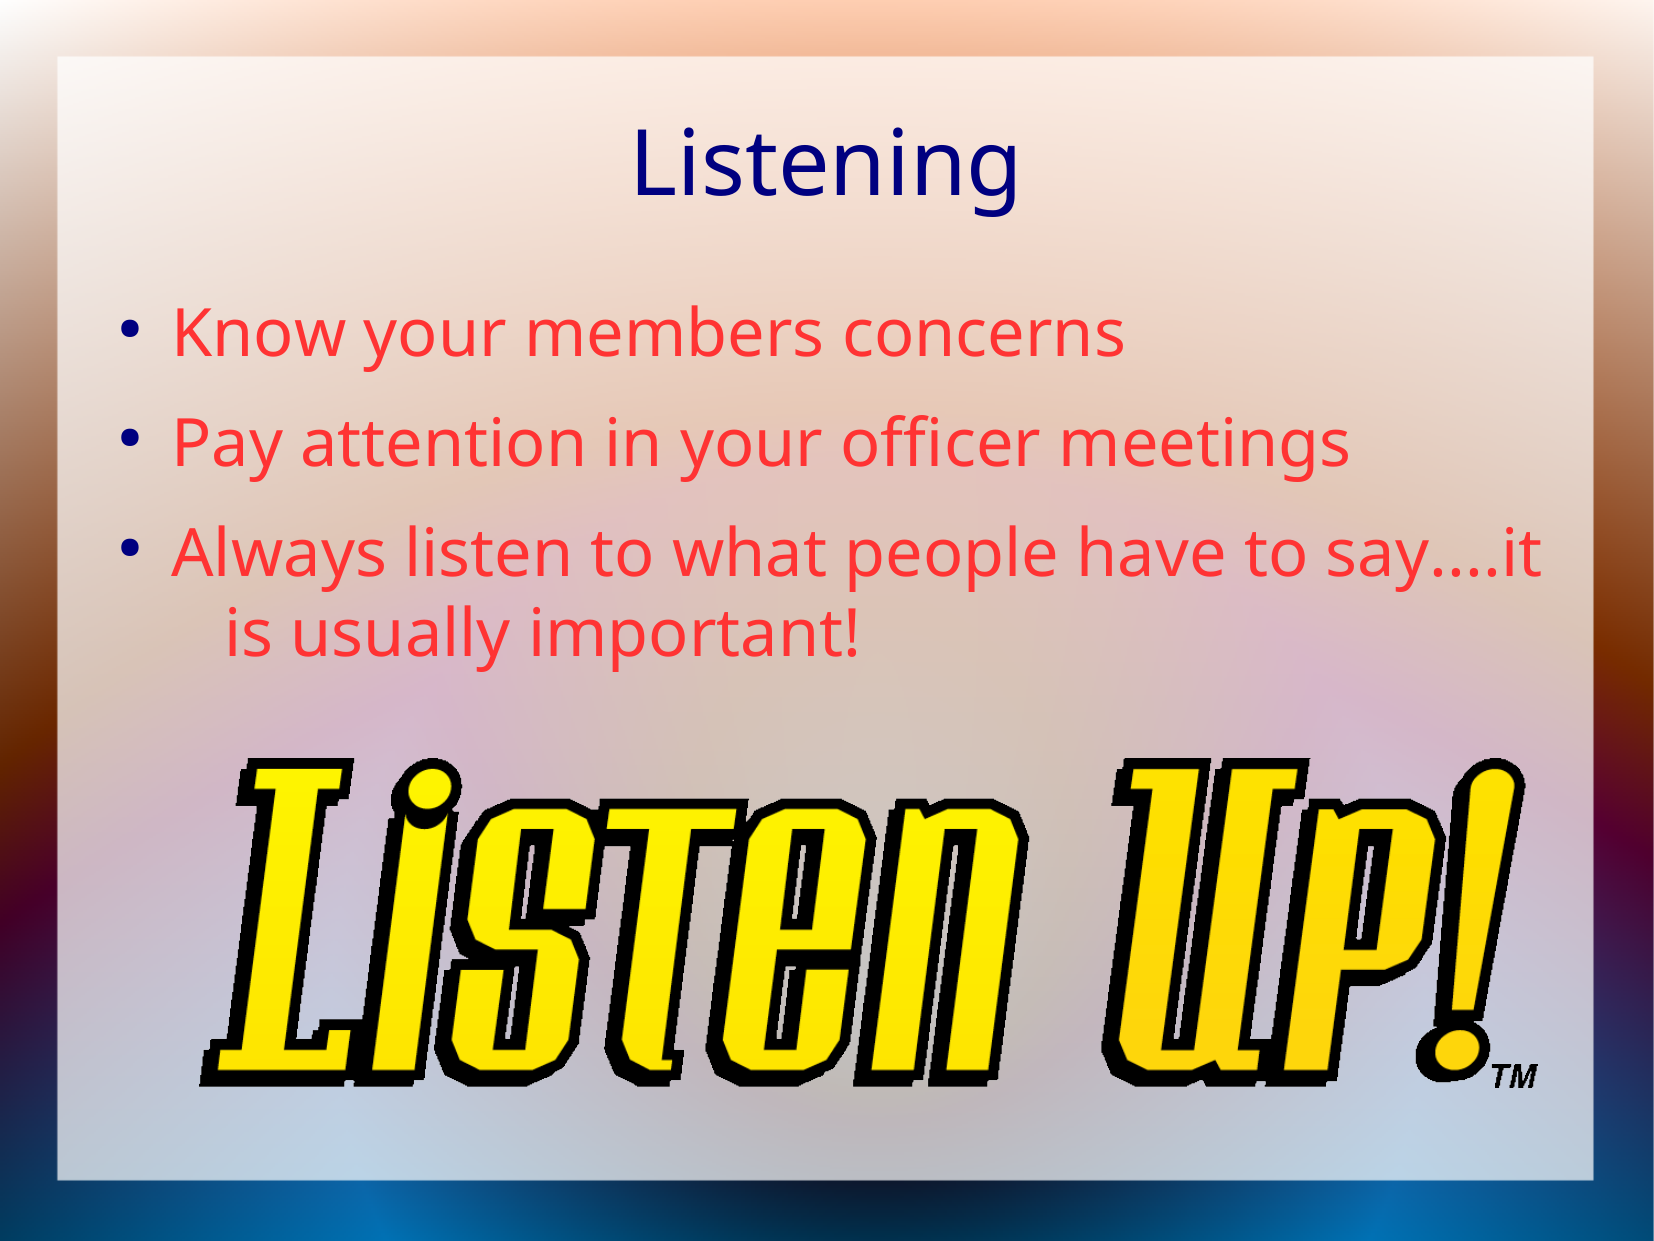

# Listening
Know your members concerns
Pay attention in your officer meetings
Always listen to what people have to say....it is usually important!